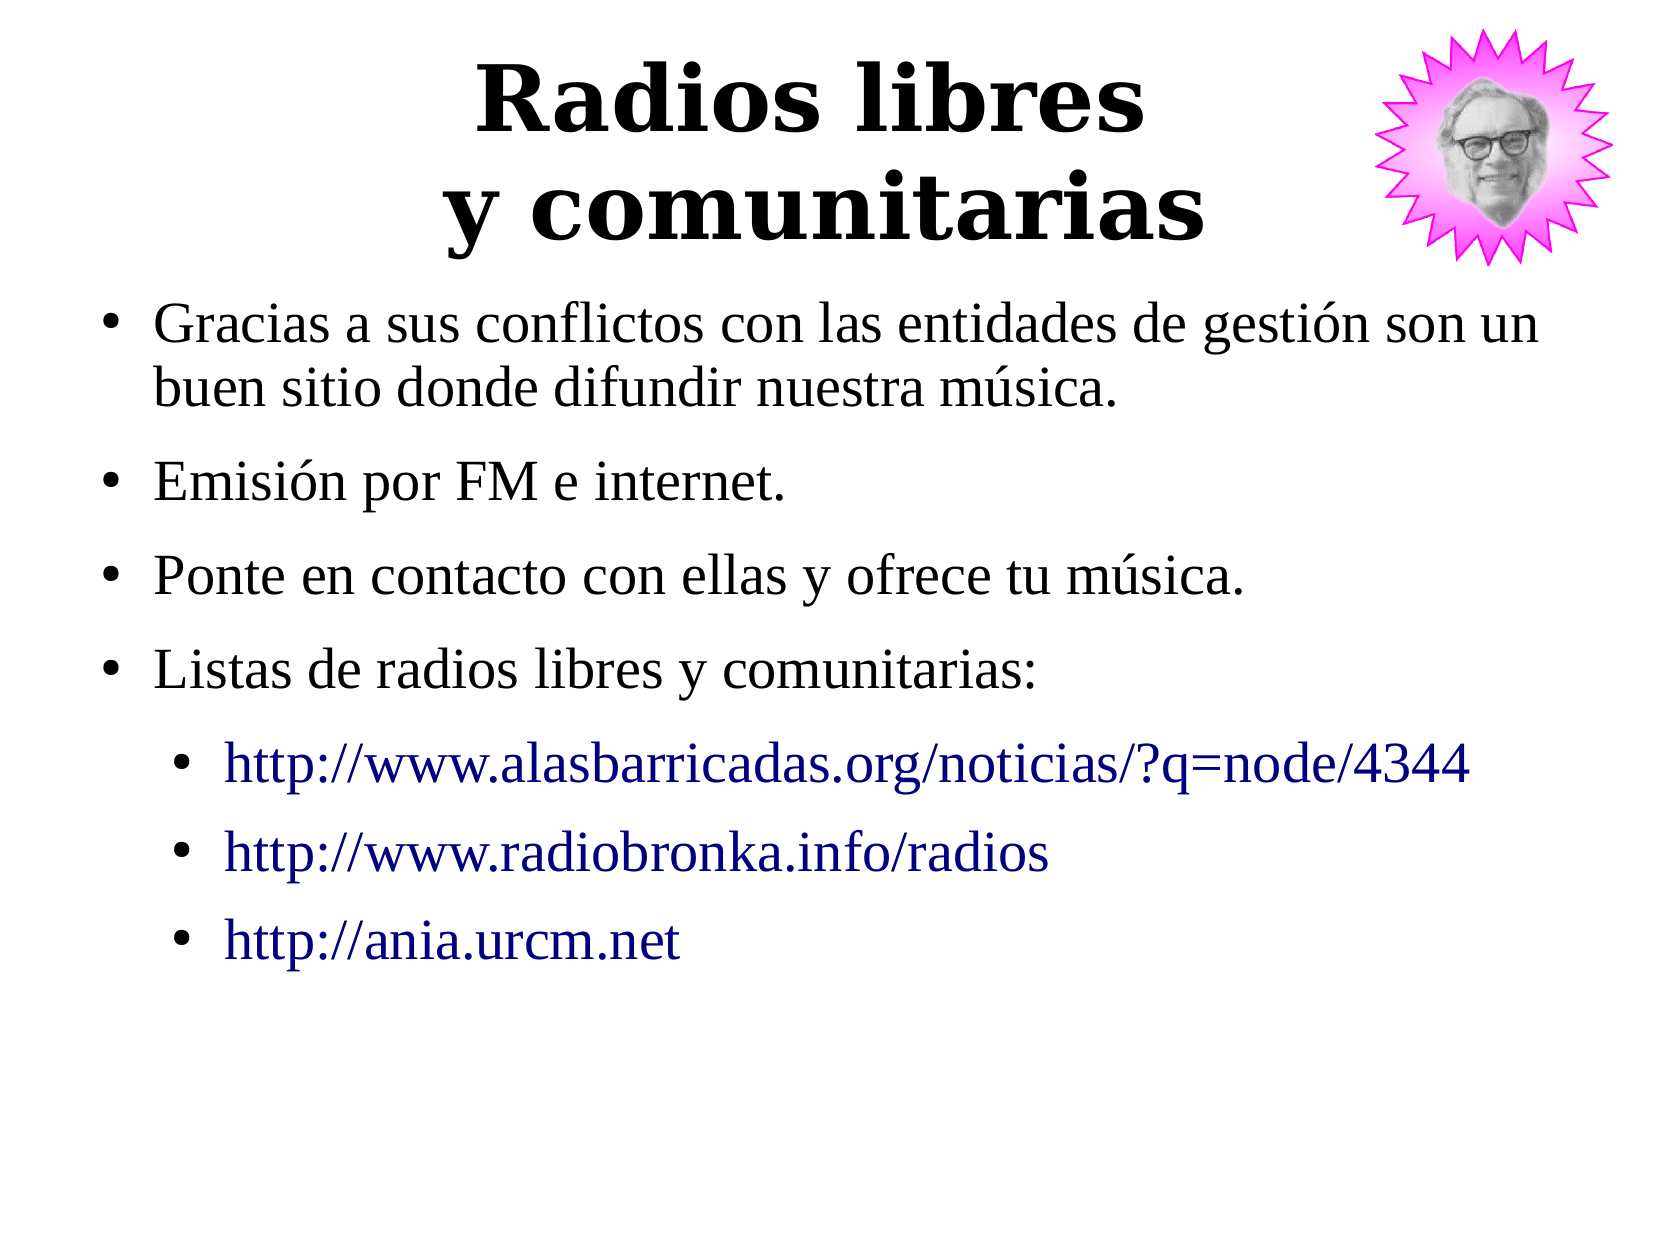

# Radios libres y comunitarias
Gracias a sus conflictos con las entidades de gestión son un buen sitio donde difundir nuestra música.
Emisión por FM e internet.
Ponte en contacto con ellas y ofrece tu música.
Listas de radios libres y comunitarias:
http://www.alasbarricadas.org/noticias/?q=node/4344
http://www.radiobronka.info/radios
http://ania.urcm.net